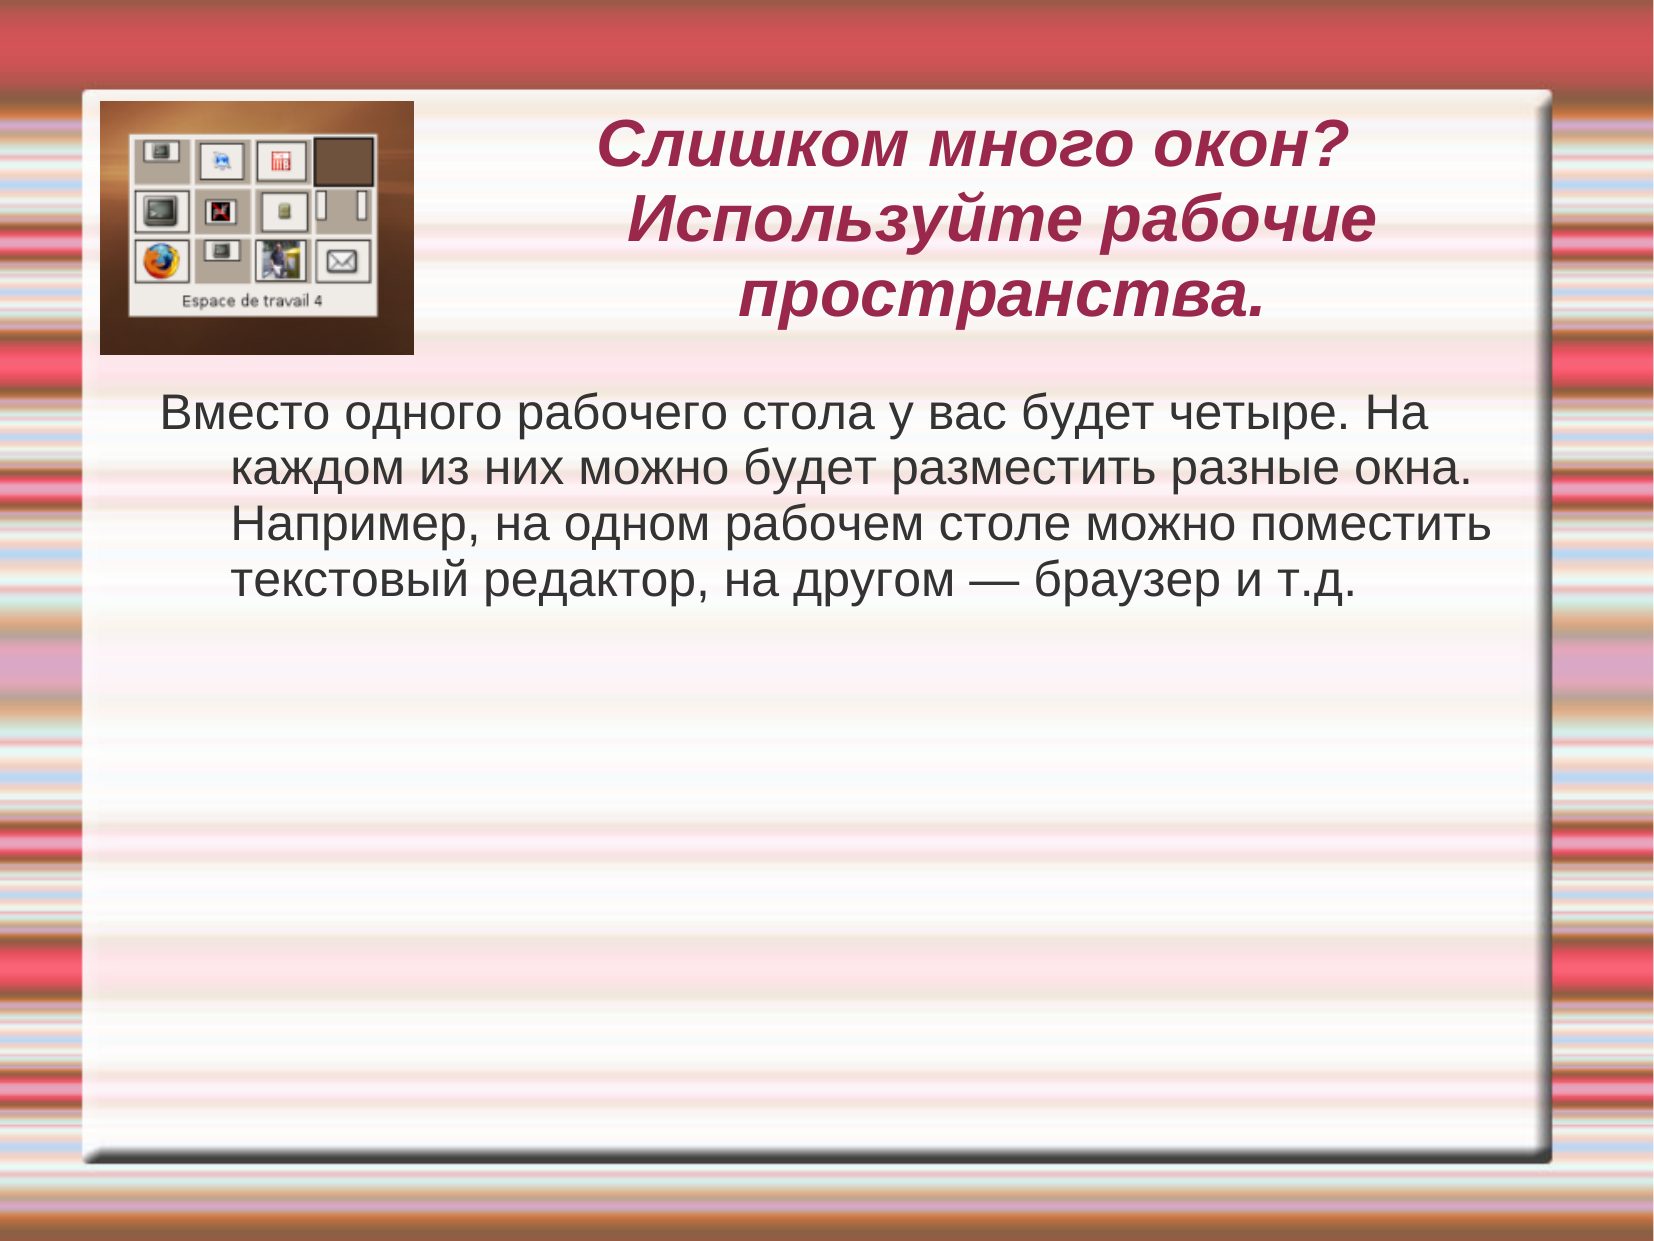

# Слишком много окон? Используйте рабочие пространства.
Вместо одного рабочего стола у вас будет четыре. На каждом из них можно будет разместить разные окна. Например, на одном рабочем столе можно поместить текстовый редактор, на другом — браузер и т.д.